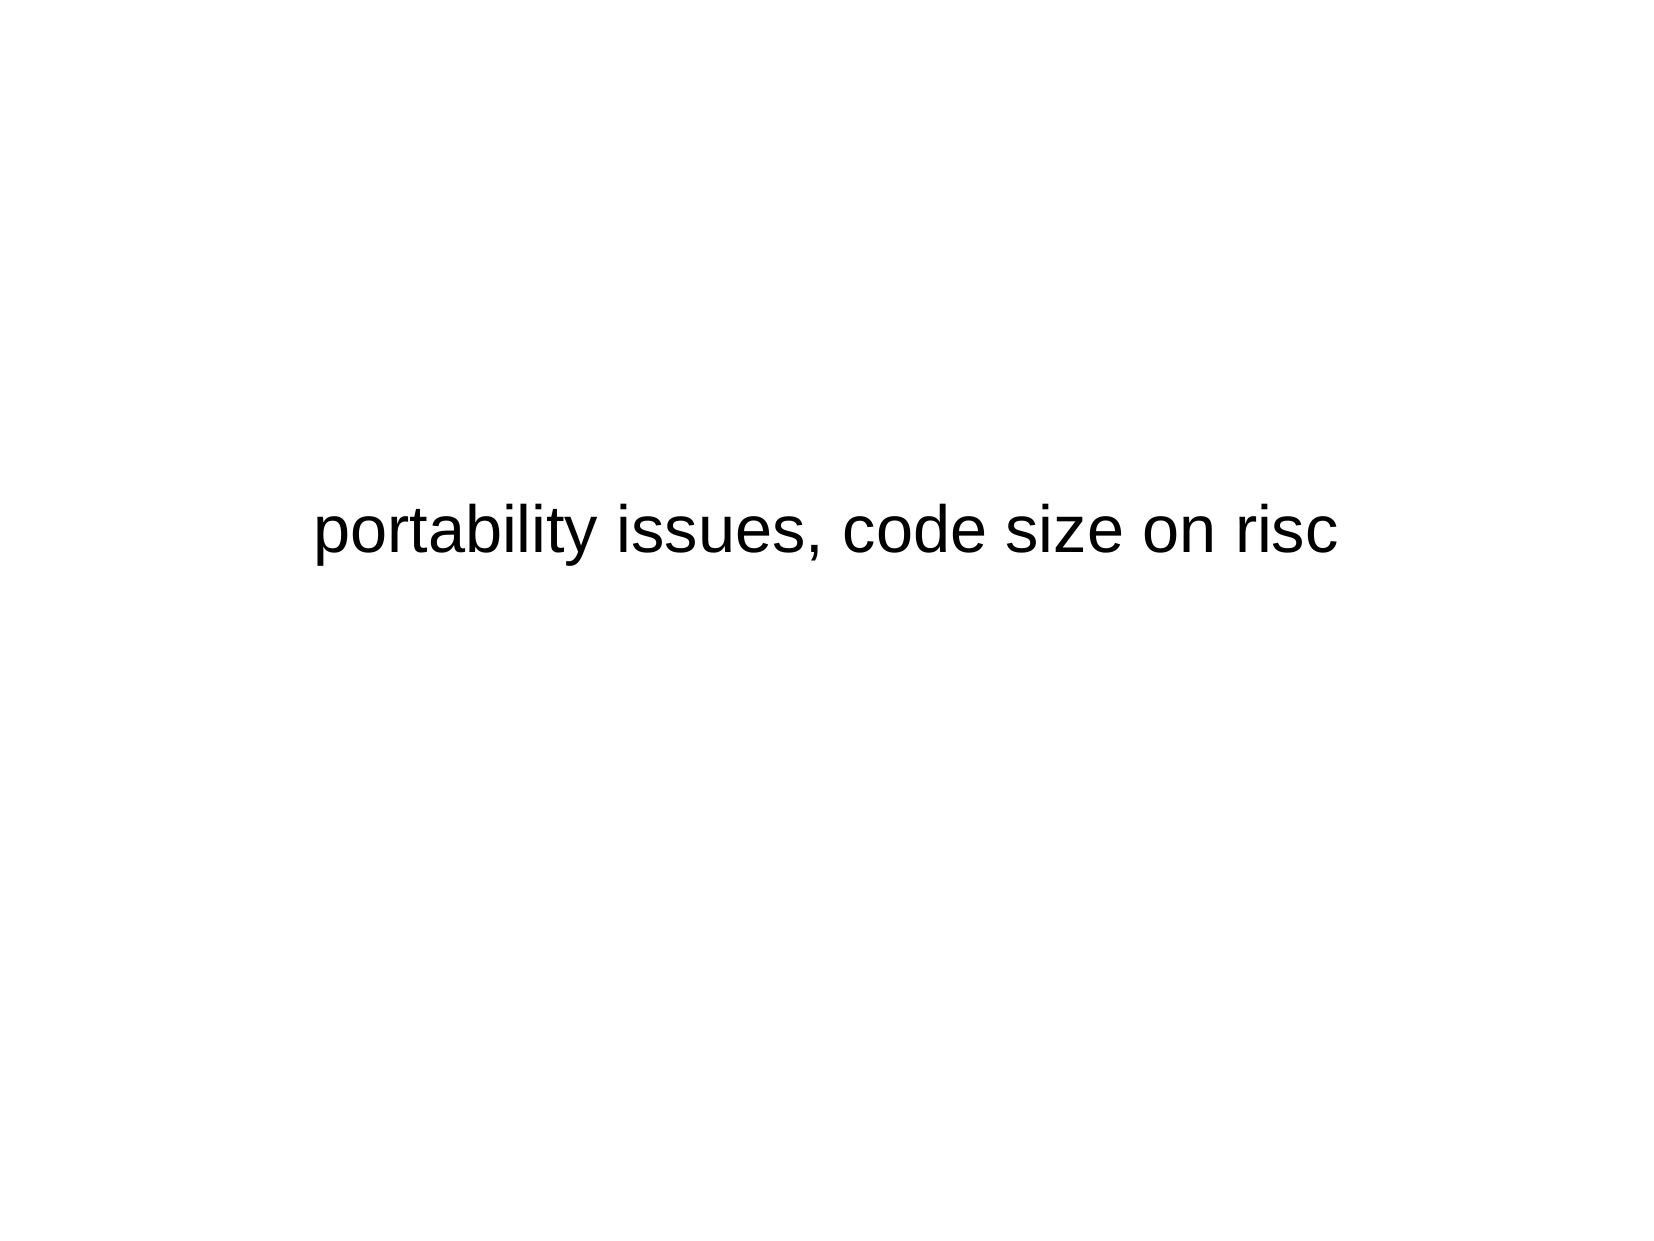

# portability issues, code size on risc